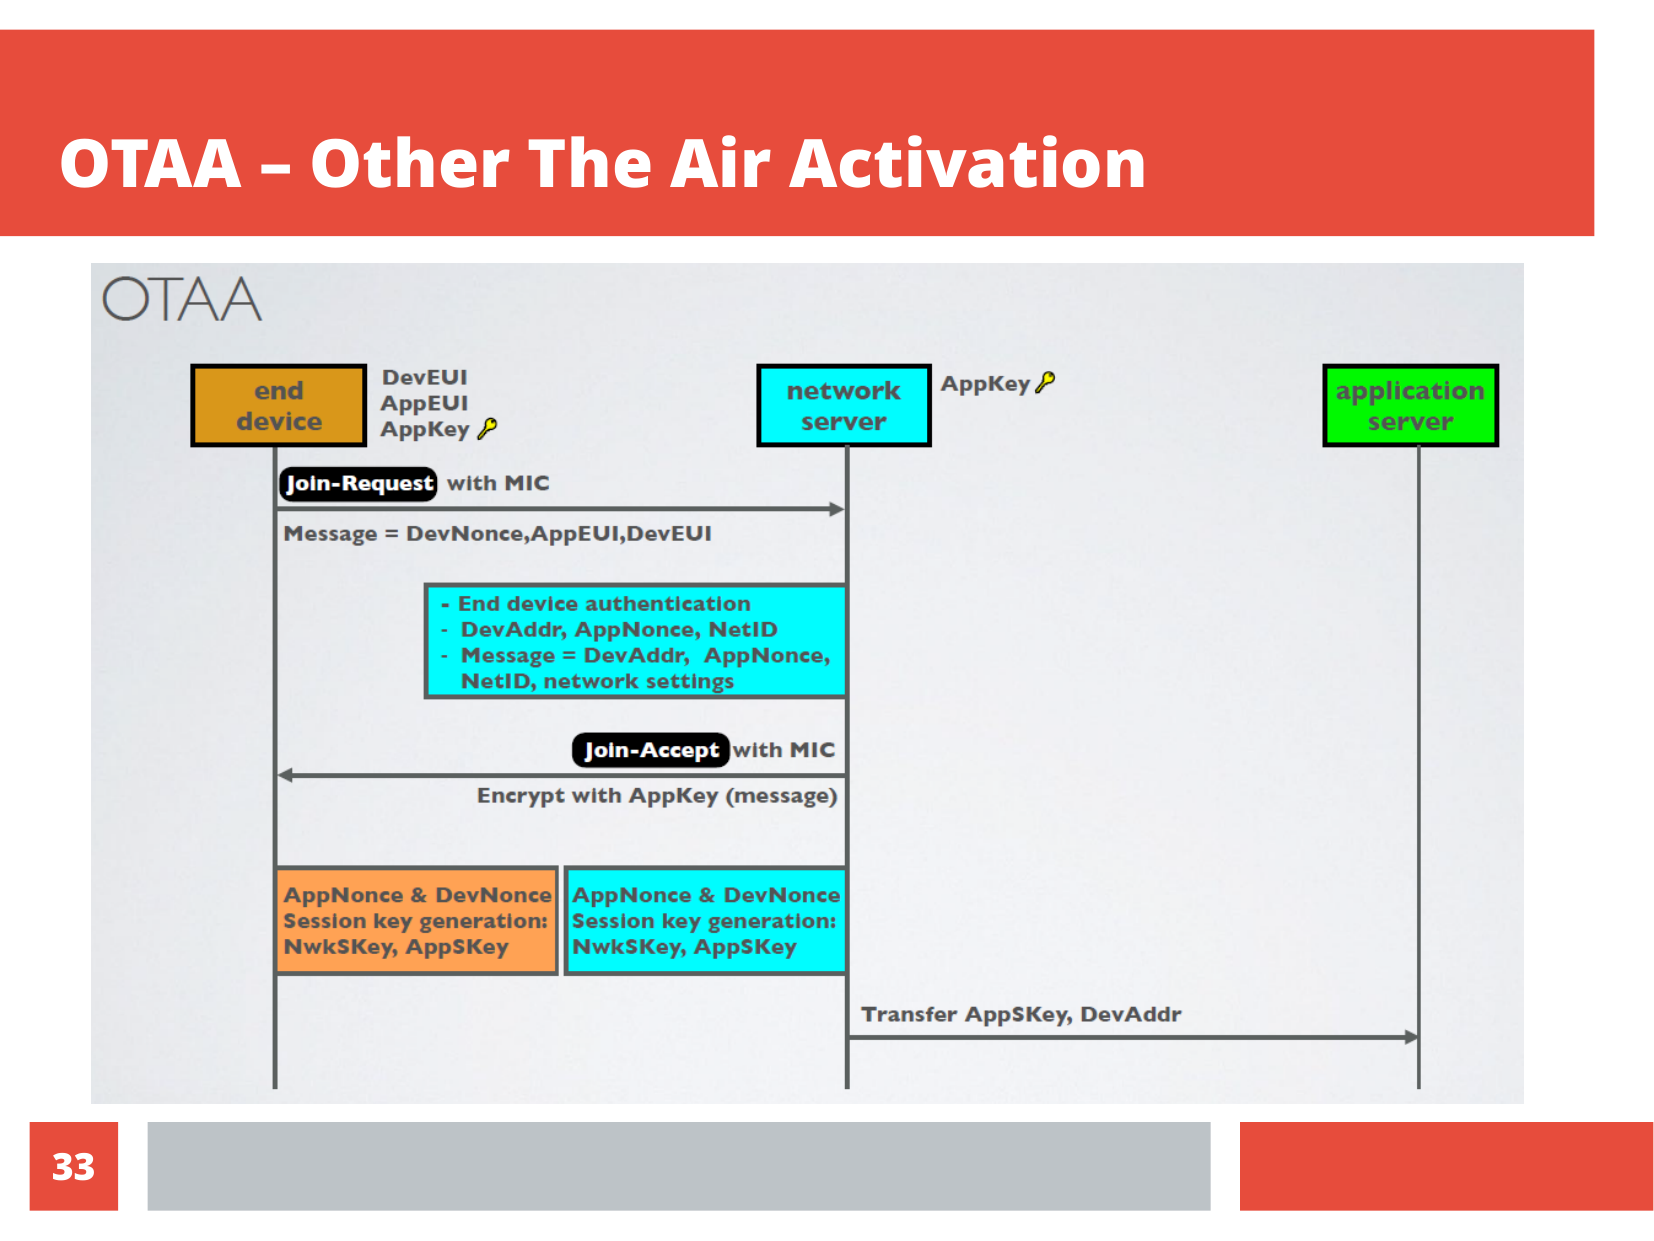

# OTAA – Other The Air Activation
33